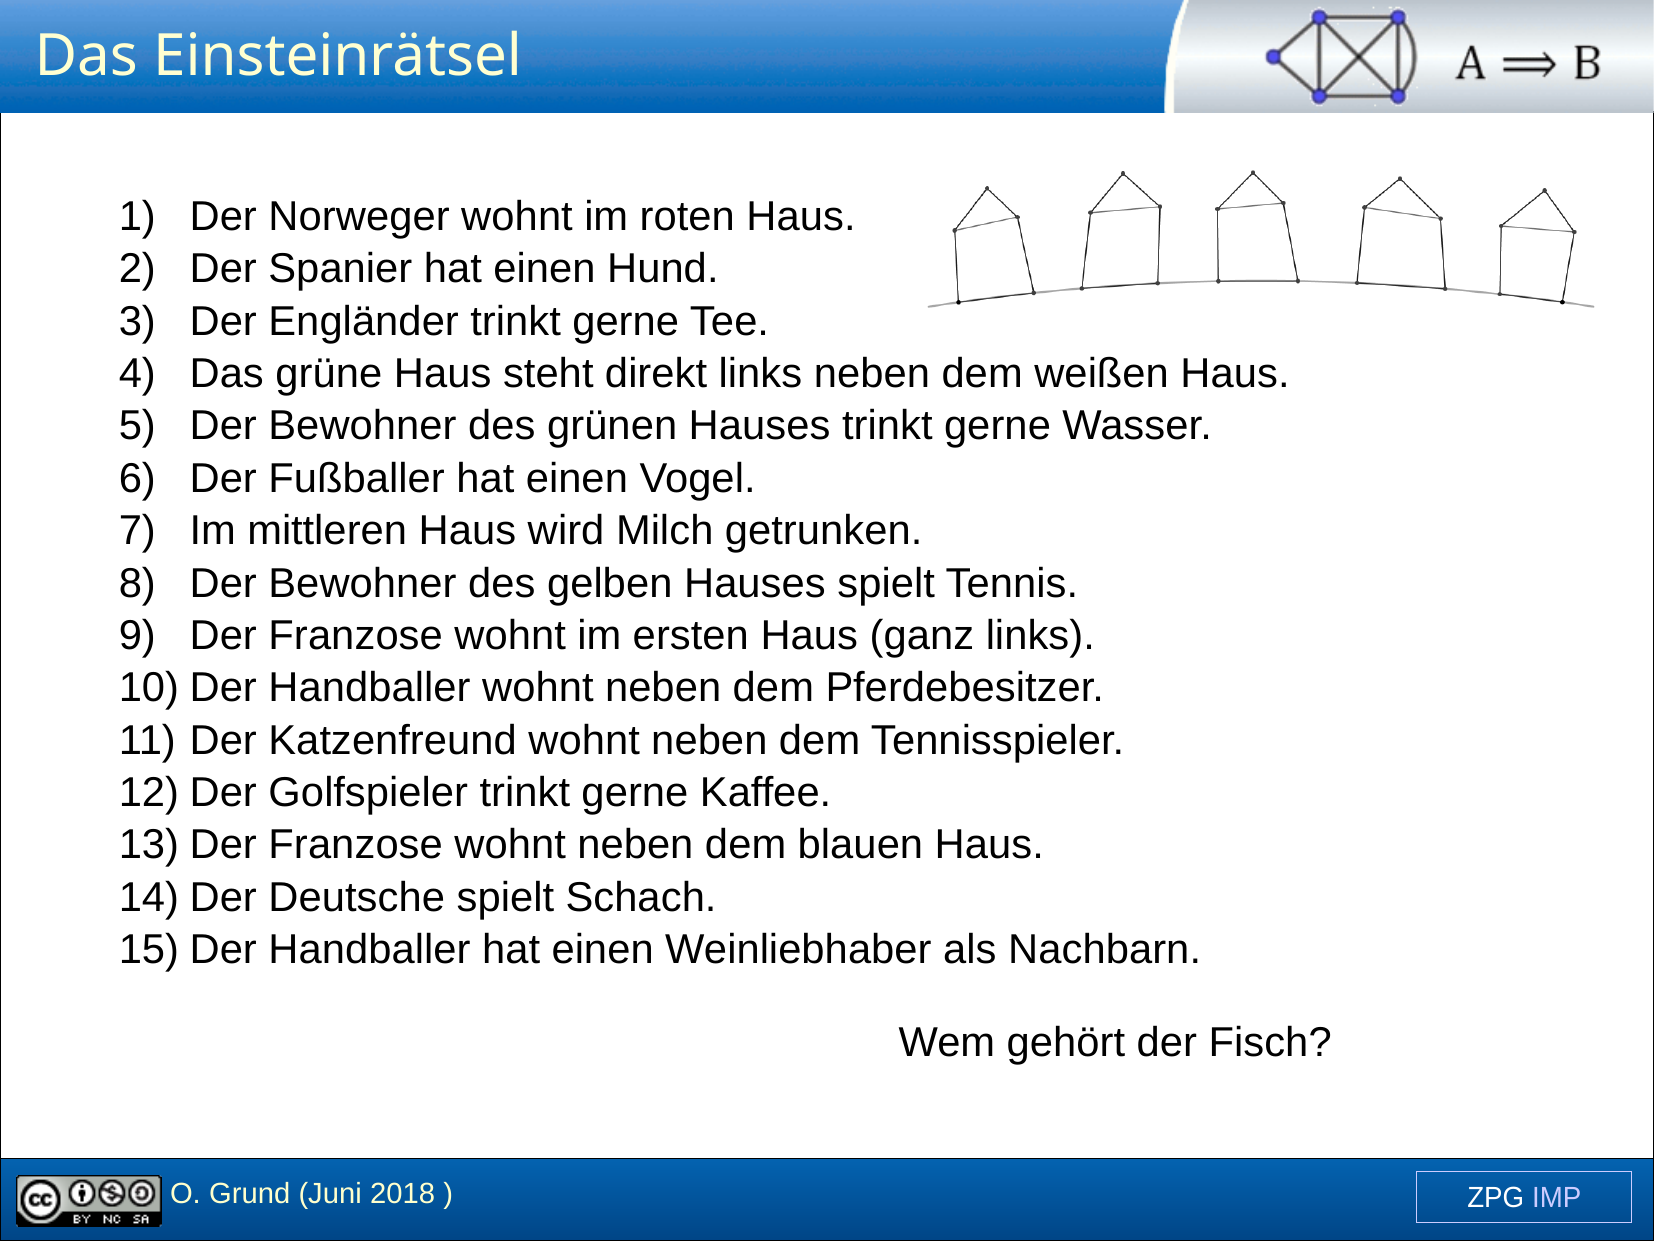

# Das Einsteinrätsel
Der Norweger wohnt im roten Haus.
Der Spanier hat einen Hund.
Der Engländer trinkt gerne Tee.
Das grüne Haus steht direkt links neben dem weißen Haus.
Der Bewohner des grünen Hauses trinkt gerne Wasser.
Der Fußballer hat einen Vogel.
Im mittleren Haus wird Milch getrunken.
Der Bewohner des gelben Hauses spielt Tennis.
Der Franzose wohnt im ersten Haus (ganz links).
Der Handballer wohnt neben dem Pferdebesitzer.
Der Katzenfreund wohnt neben dem Tennisspieler.
Der Golfspieler trinkt gerne Kaffee.
Der Franzose wohnt neben dem blauen Haus.
Der Deutsche spielt Schach.
Der Handballer hat einen Weinliebhaber als Nachbarn.
		Wem gehört der Fisch?
2